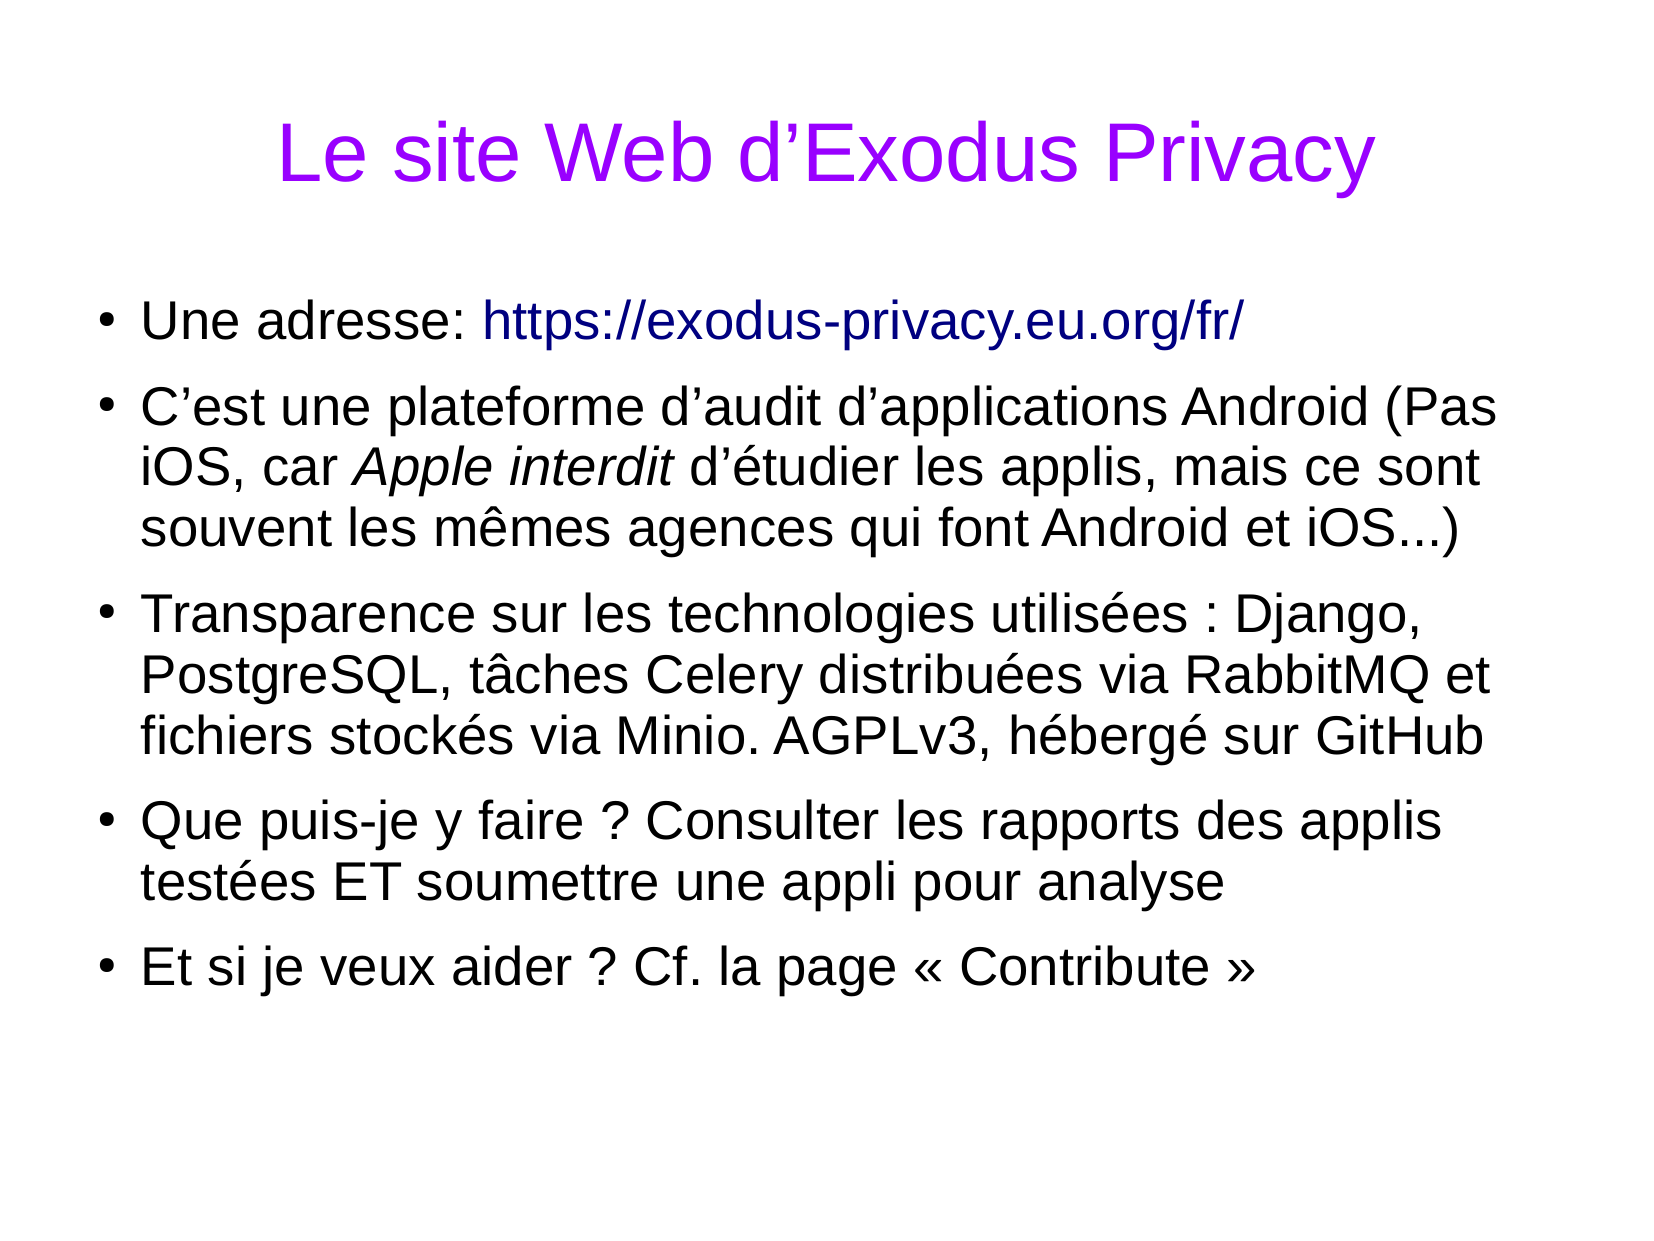

# Le site Web d’Exodus Privacy
Une adresse: https://exodus-privacy.eu.org/fr/
C’est une plateforme d’audit d’applications Android (Pas iOS, car Apple interdit d’étudier les applis, mais ce sont souvent les mêmes agences qui font Android et iOS...)
Transparence sur les technologies utilisées : Django, PostgreSQL, tâches Celery distribuées via RabbitMQ et fichiers stockés via Minio. AGPLv3, hébergé sur GitHub
Que puis-je y faire ? Consulter les rapports des applis testées ET soumettre une appli pour analyse
Et si je veux aider ? Cf. la page « Contribute »